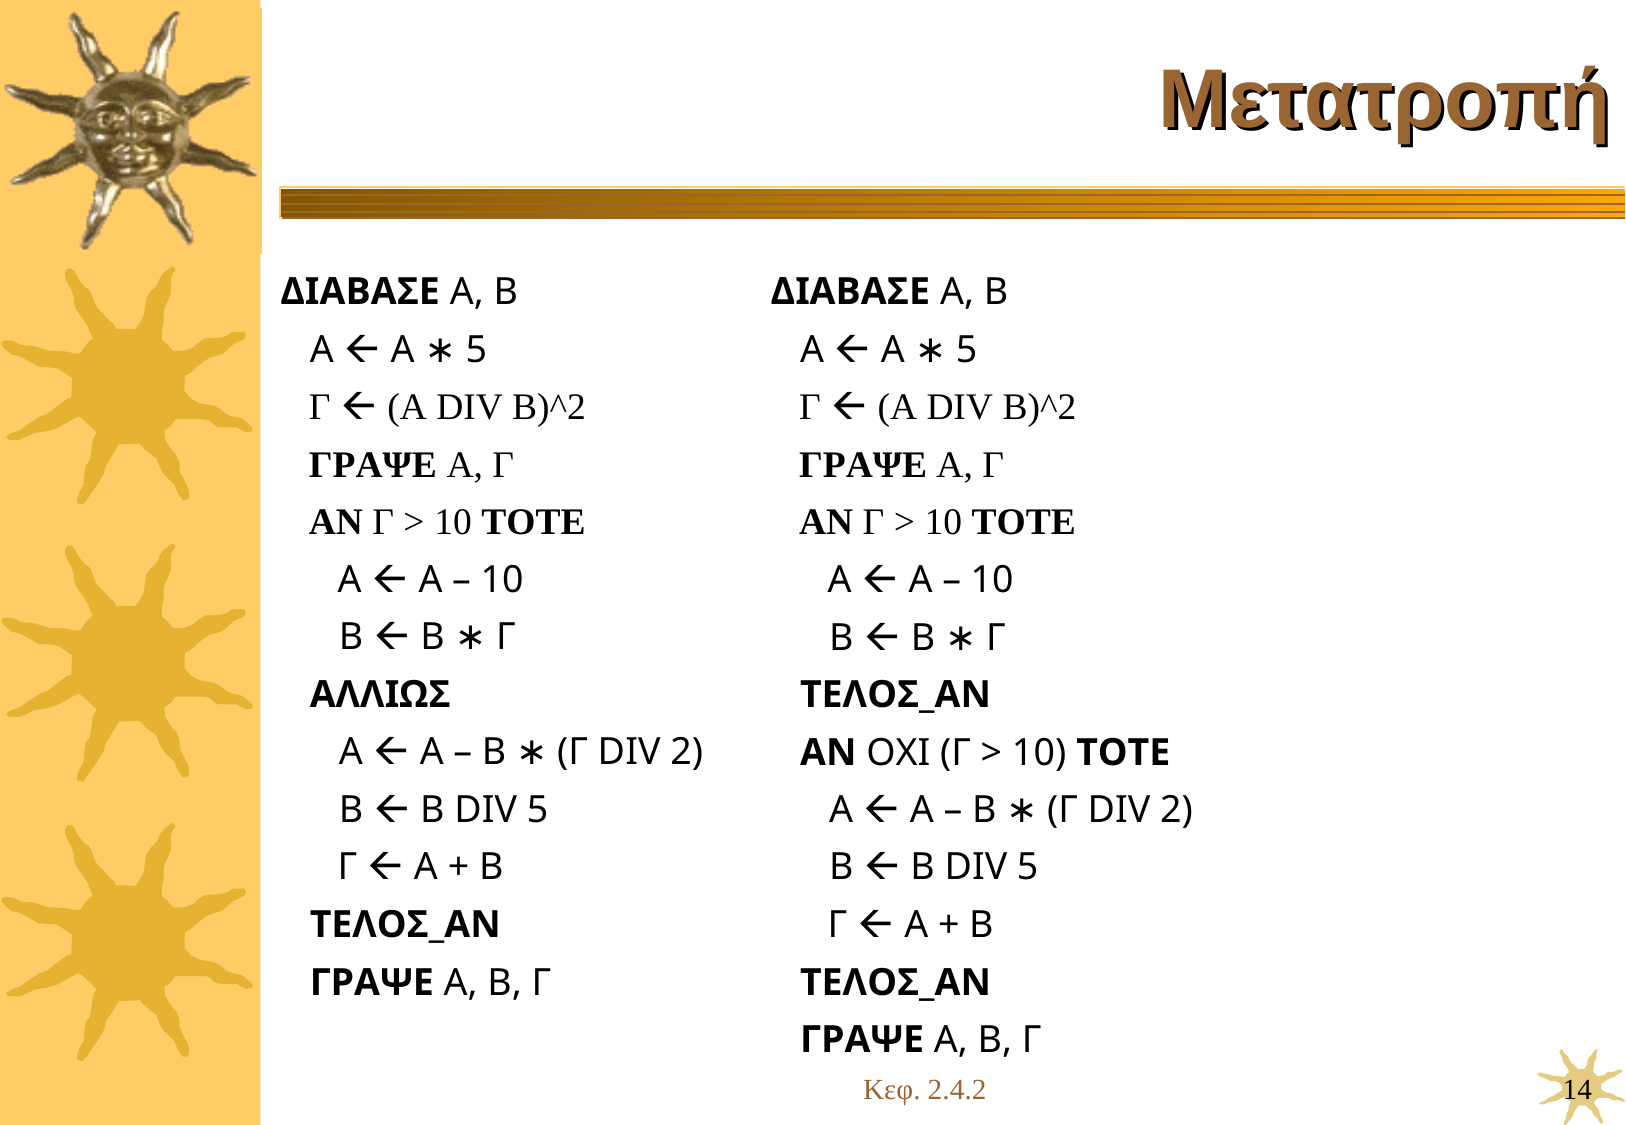

Μετατροπή
ΔΙΑΒΑΣΕ Α, Β
 Α  Α ∗ 5
 Γ  (Α DIV Β)^2
 ΓΡΑΨΕ Α, Γ
 ΑΝ Γ > 10 ΤΟΤΕ
 Α  Α – 10
 Β  Β ∗ Γ
 ΑΛΛΙΩΣ
 Α  Α – Β ∗ (Γ DIV 2)
 Β  Β DIV 5
 Γ  Α + Β
 ΤΕΛΟΣ_ΑΝ
 ΓΡΑΨΕ Α, Β, Γ
ΔΙΑΒΑΣΕ Α, Β
 Α  Α ∗ 5
 Γ  (Α DIV Β)^2
 ΓΡΑΨΕ Α, Γ
 ΑΝ Γ > 10 ΤΟΤΕ
 Α  Α – 10
 Β  Β ∗ Γ
 ΤΕΛΟΣ_ΑΝ
 ΑΝ Γ <= 10 ΤΟΤΕ
 Α  Α – Β ∗ (Γ DIV 2)
 Β  Β DIV 5
 Γ  Α + Β
 ΤΕΛΟΣ_ΑΝ
 ΓΡΑΨΕ Α, Β, Γ
ΑΝ ΟΧΙ (Γ > 10) ΤΟΤΕ
Κεφ. 2.4.2
14